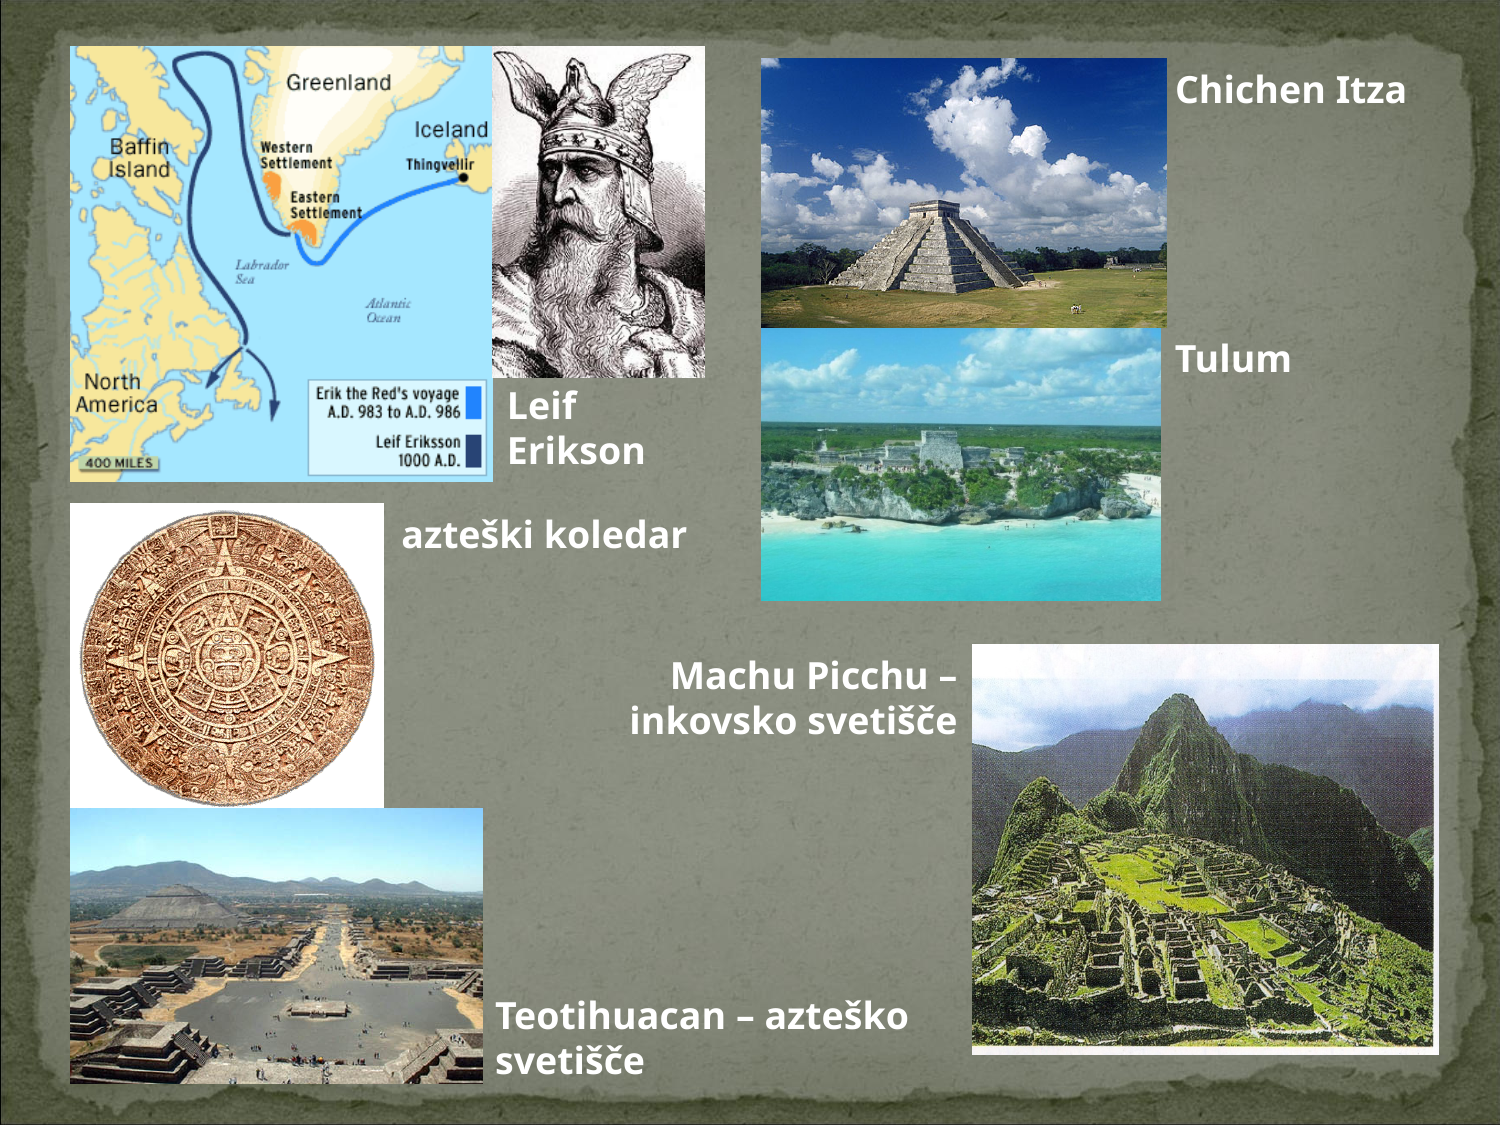

Chichen Itza
Tulum
Leif Erikson
azteški koledar
Machu Picchu – inkovsko svetišče
Teotihuacan – azteško svetišče